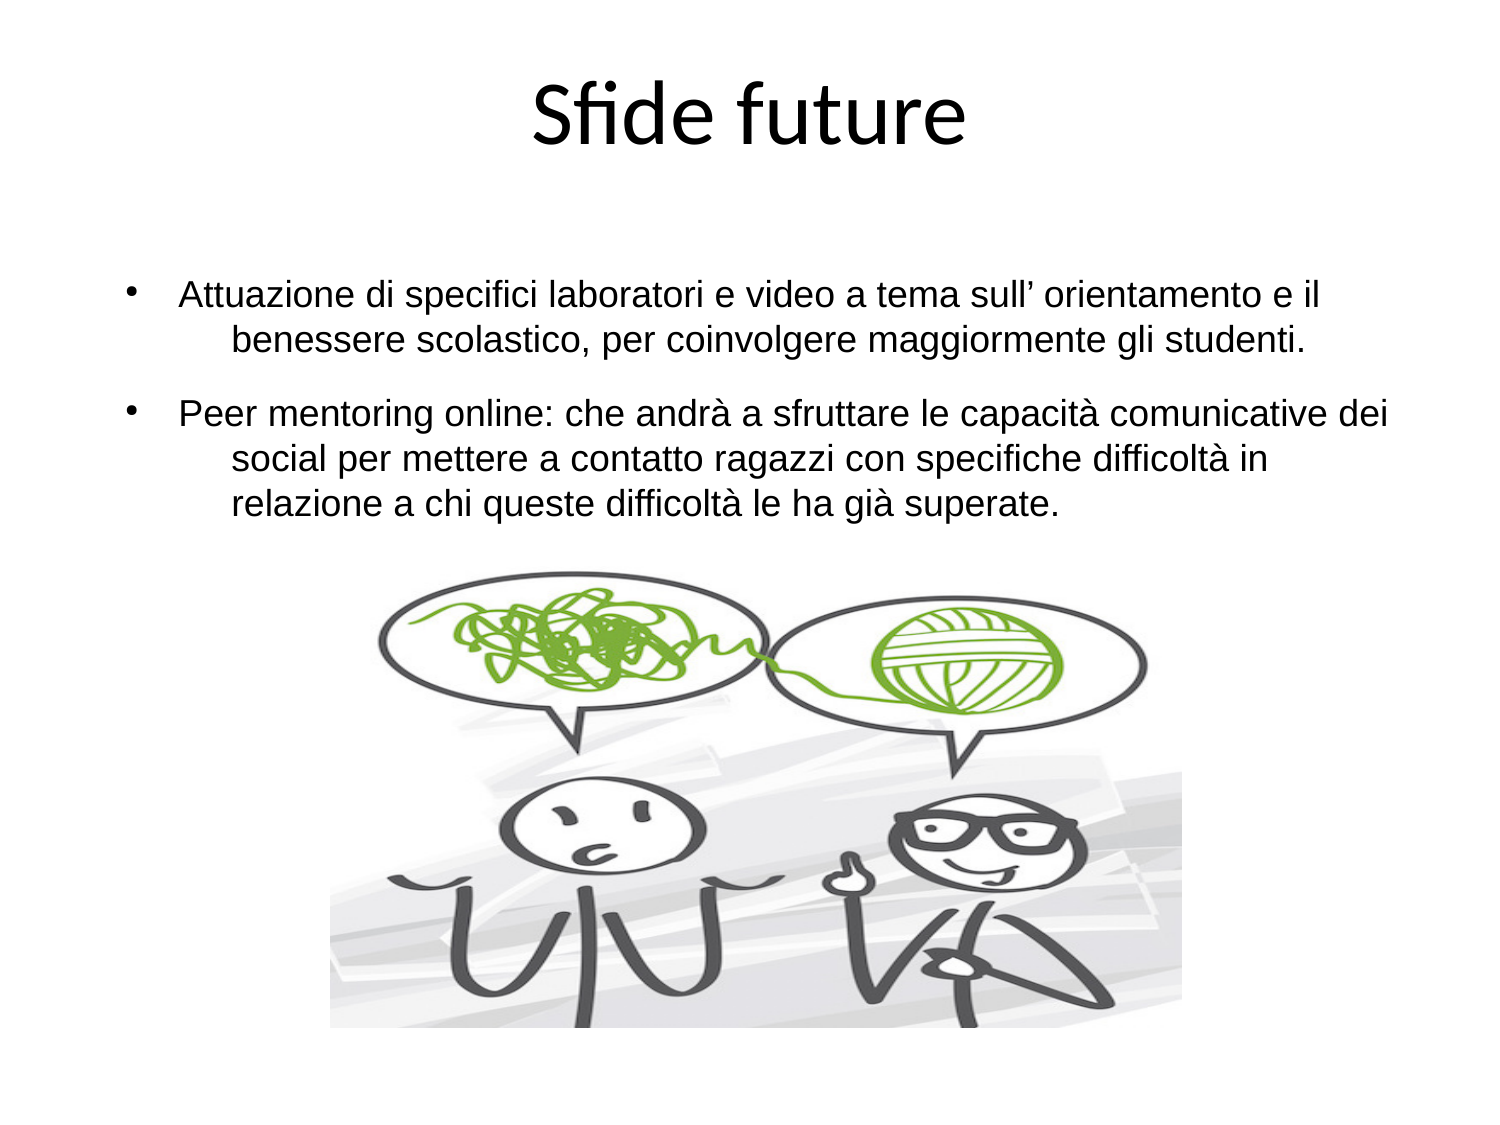

# Sfide future
Attuazione di specifici laboratori e video a tema sull’ orientamento e il benessere scolastico, per coinvolgere maggiormente gli studenti.
Peer mentoring online: che andrà a sfruttare le capacità comunicative dei social per mettere a contatto ragazzi con specifiche difficoltà in relazione a chi queste difficoltà le ha già superate.